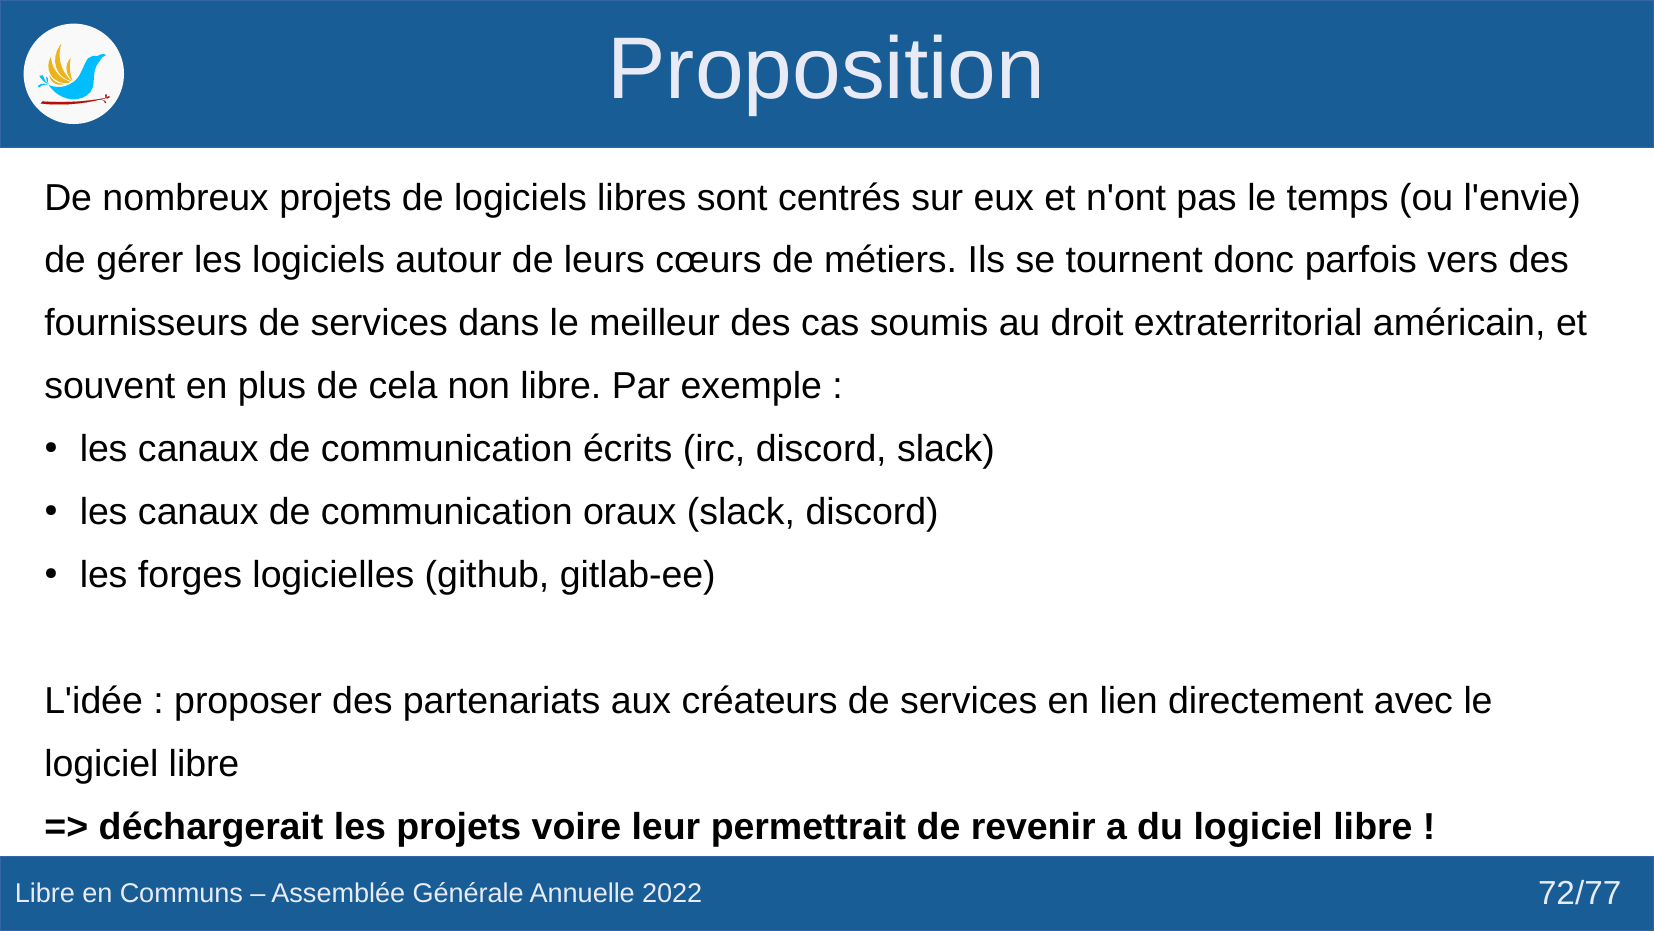

Proposition
De nombreux projets de logiciels libres sont centrés sur eux et n'ont pas le temps (ou l'envie) de gérer les logiciels autour de leurs cœurs de métiers. Ils se tournent donc parfois vers des fournisseurs de services dans le meilleur des cas soumis au droit extraterritorial américain, et souvent en plus de cela non libre. Par exemple :
les canaux de communication écrits (irc, discord, slack)
les canaux de communication oraux (slack, discord)
les forges logicielles (github, gitlab-ee)
L'idée : proposer des partenariats aux créateurs de services en lien directement avec le logiciel libre
=> déchargerait les projets voire leur permettrait de revenir a du logiciel libre !
Libre en Communs – Assemblée Générale Annuelle 2022